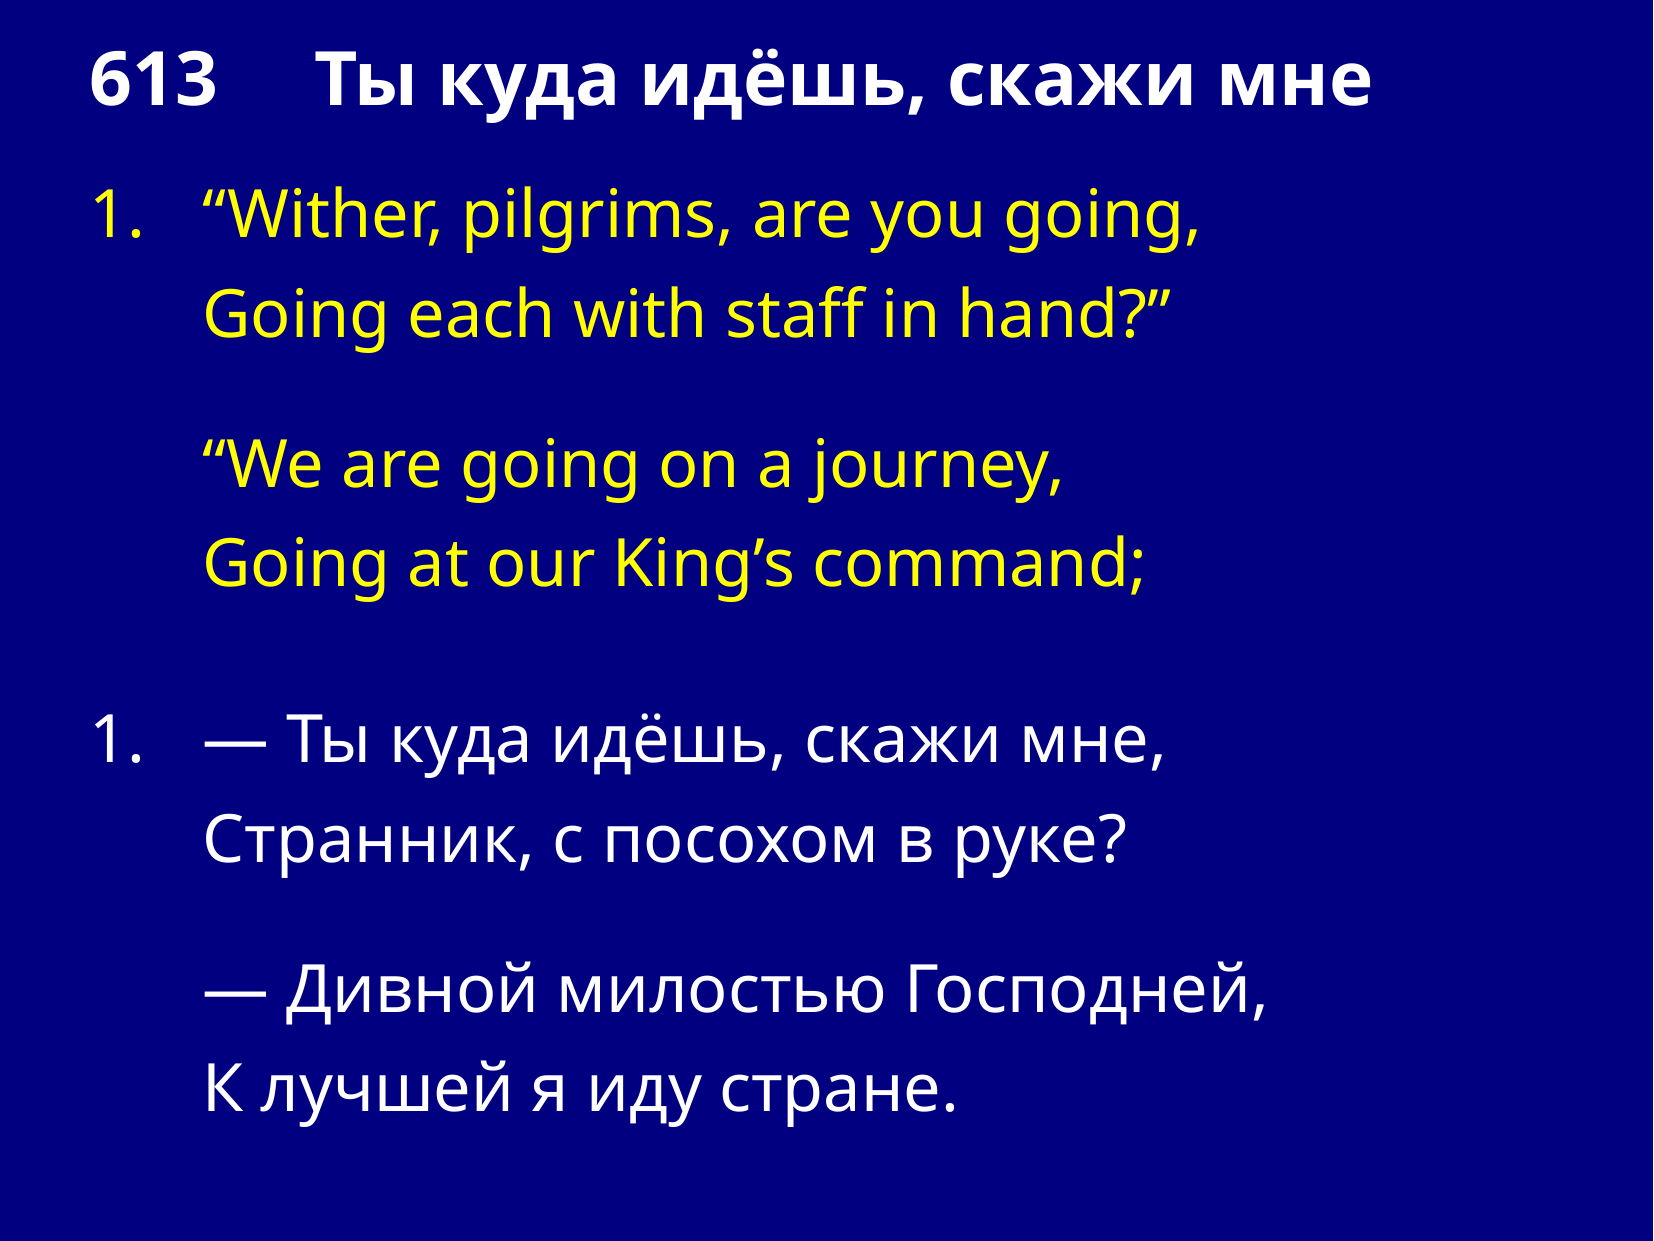

613	Ты куда идёшь, скажи мне
1.	“Wither, pilgrims, are you going,
	Going each with staff in hand?”
	“We are going on a journey,
	Going at our King’s command;
1.	— Ты куда идёшь, скажи мне,
	Странник, с посохом в руке?
	— Дивной милостью Господней,
	К лучшей я иду стране.